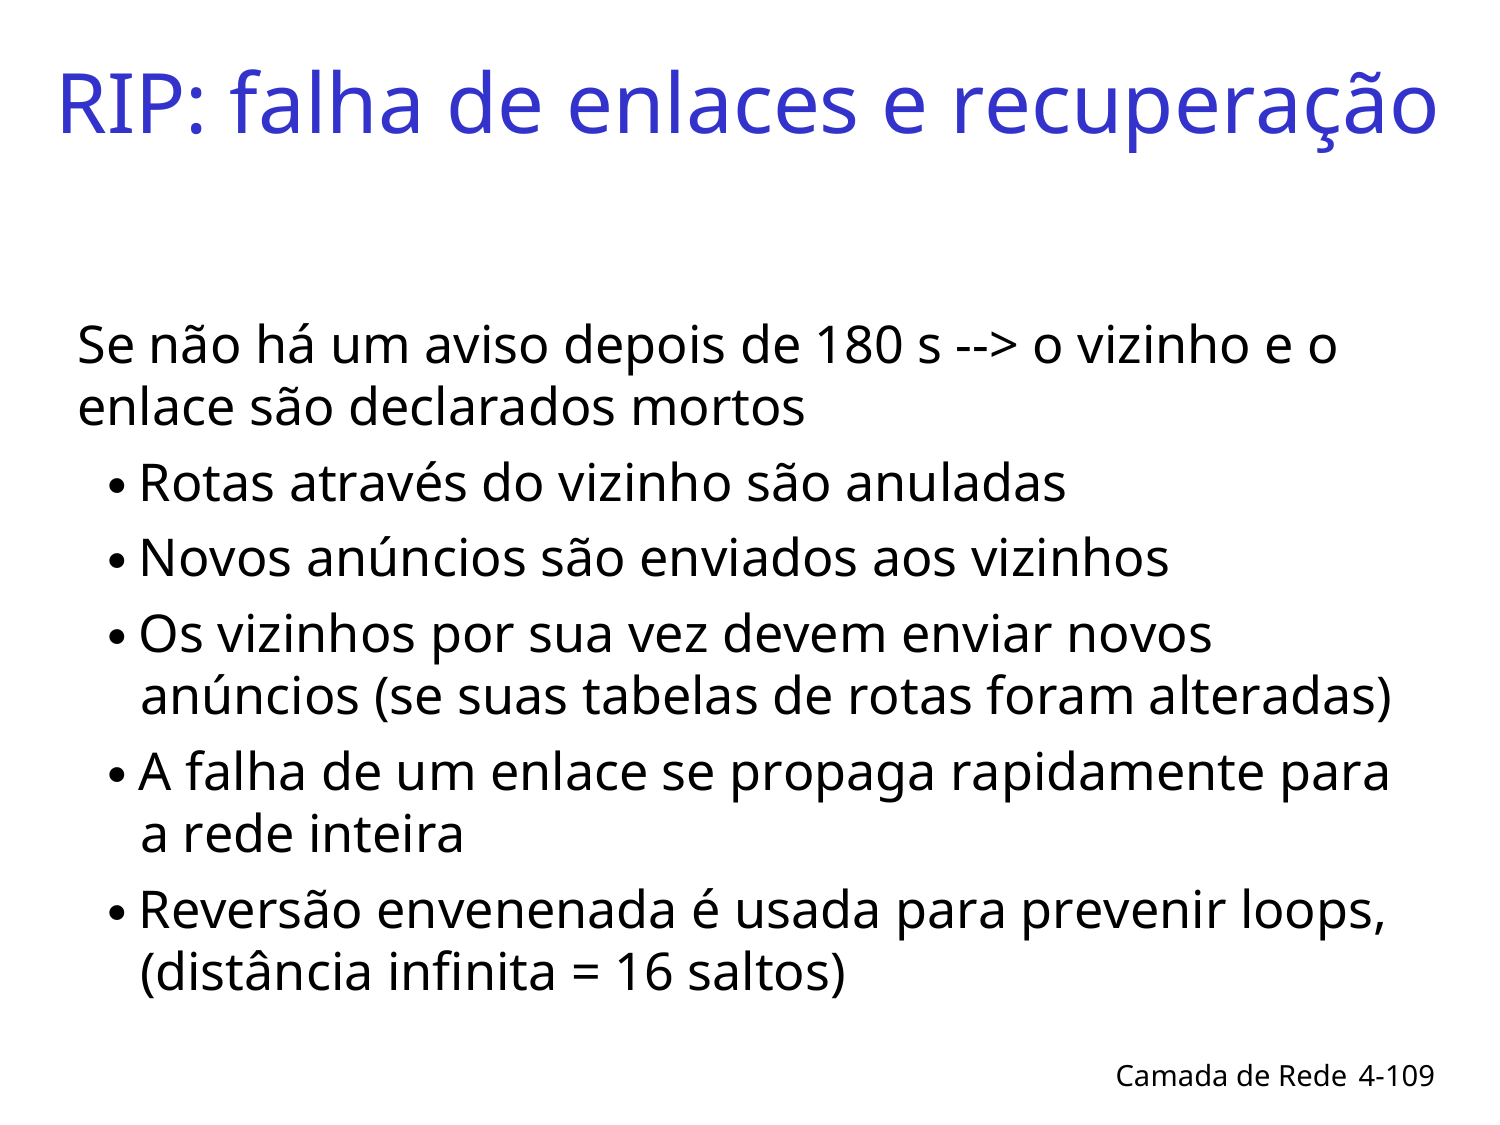

RIP: falha de enlaces e recuperação
Se não há um aviso depois de 180 s --> o vizinho e o enlace são declarados mortos
 Rotas através do vizinho são anuladas
 Novos anúncios são enviados aos vizinhos
 Os vizinhos por sua vez devem enviar novos anúncios (se suas tabelas de rotas foram alteradas)
 A falha de um enlace se propaga rapidamente para a rede inteira
 Reversão envenenada é usada para prevenir loops, (distância infinita = 16 saltos)
Camada de Rede